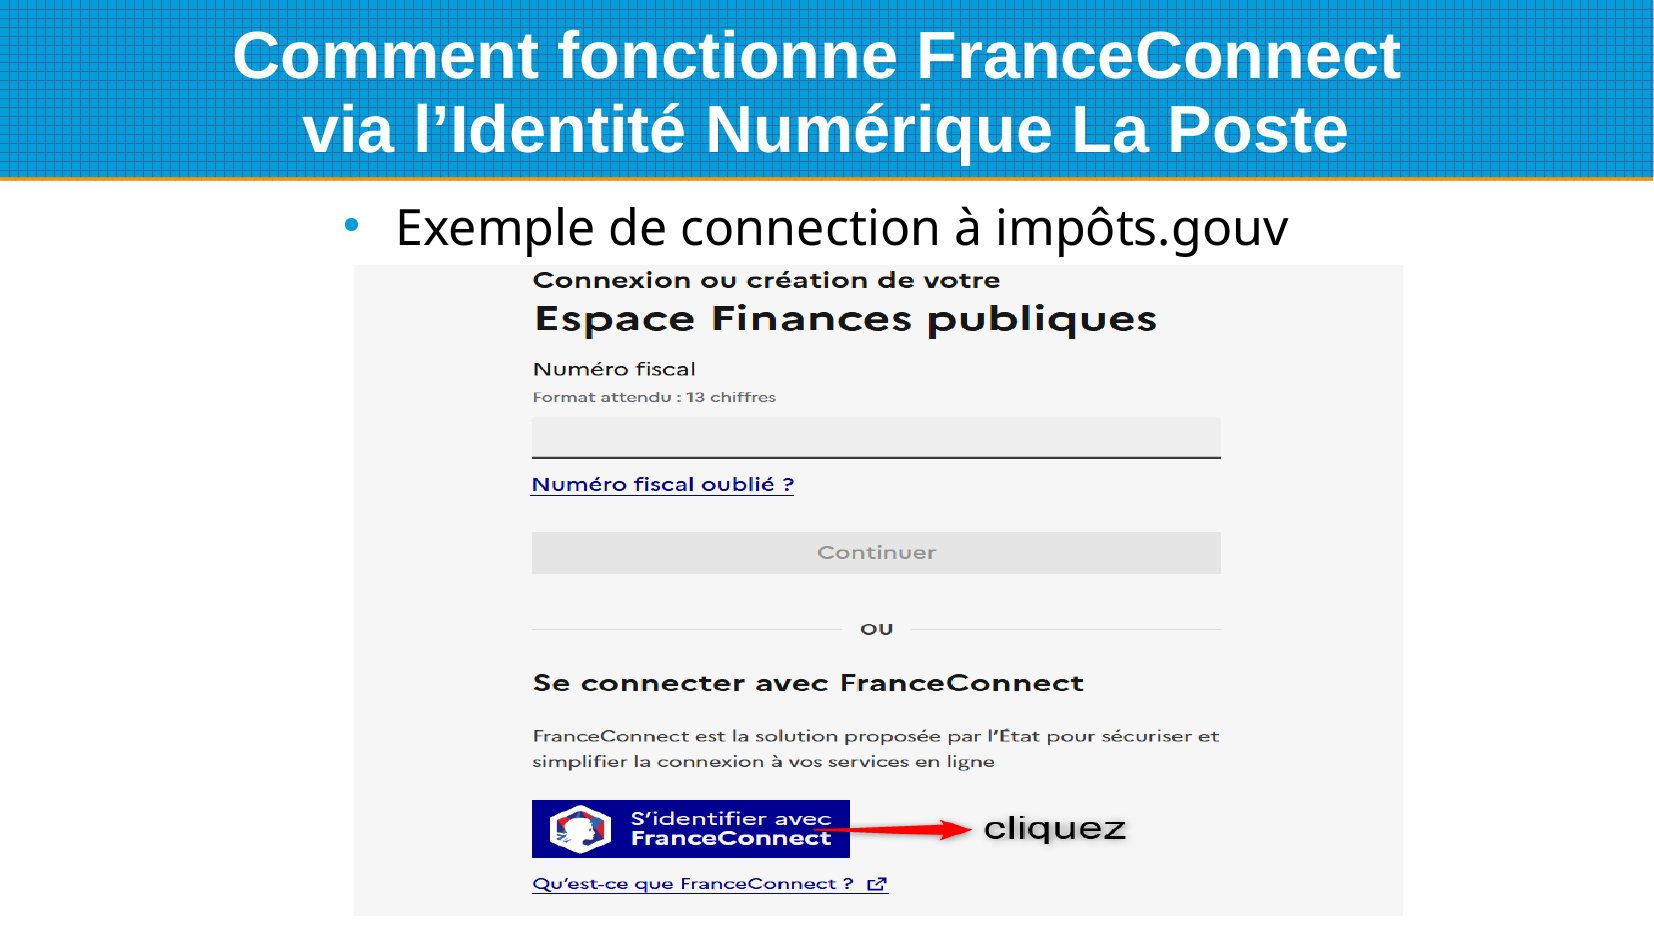

# Comment fonctionne FranceConnect via l’Identité Numérique La Poste
Exemple de connection à impôts.gouv